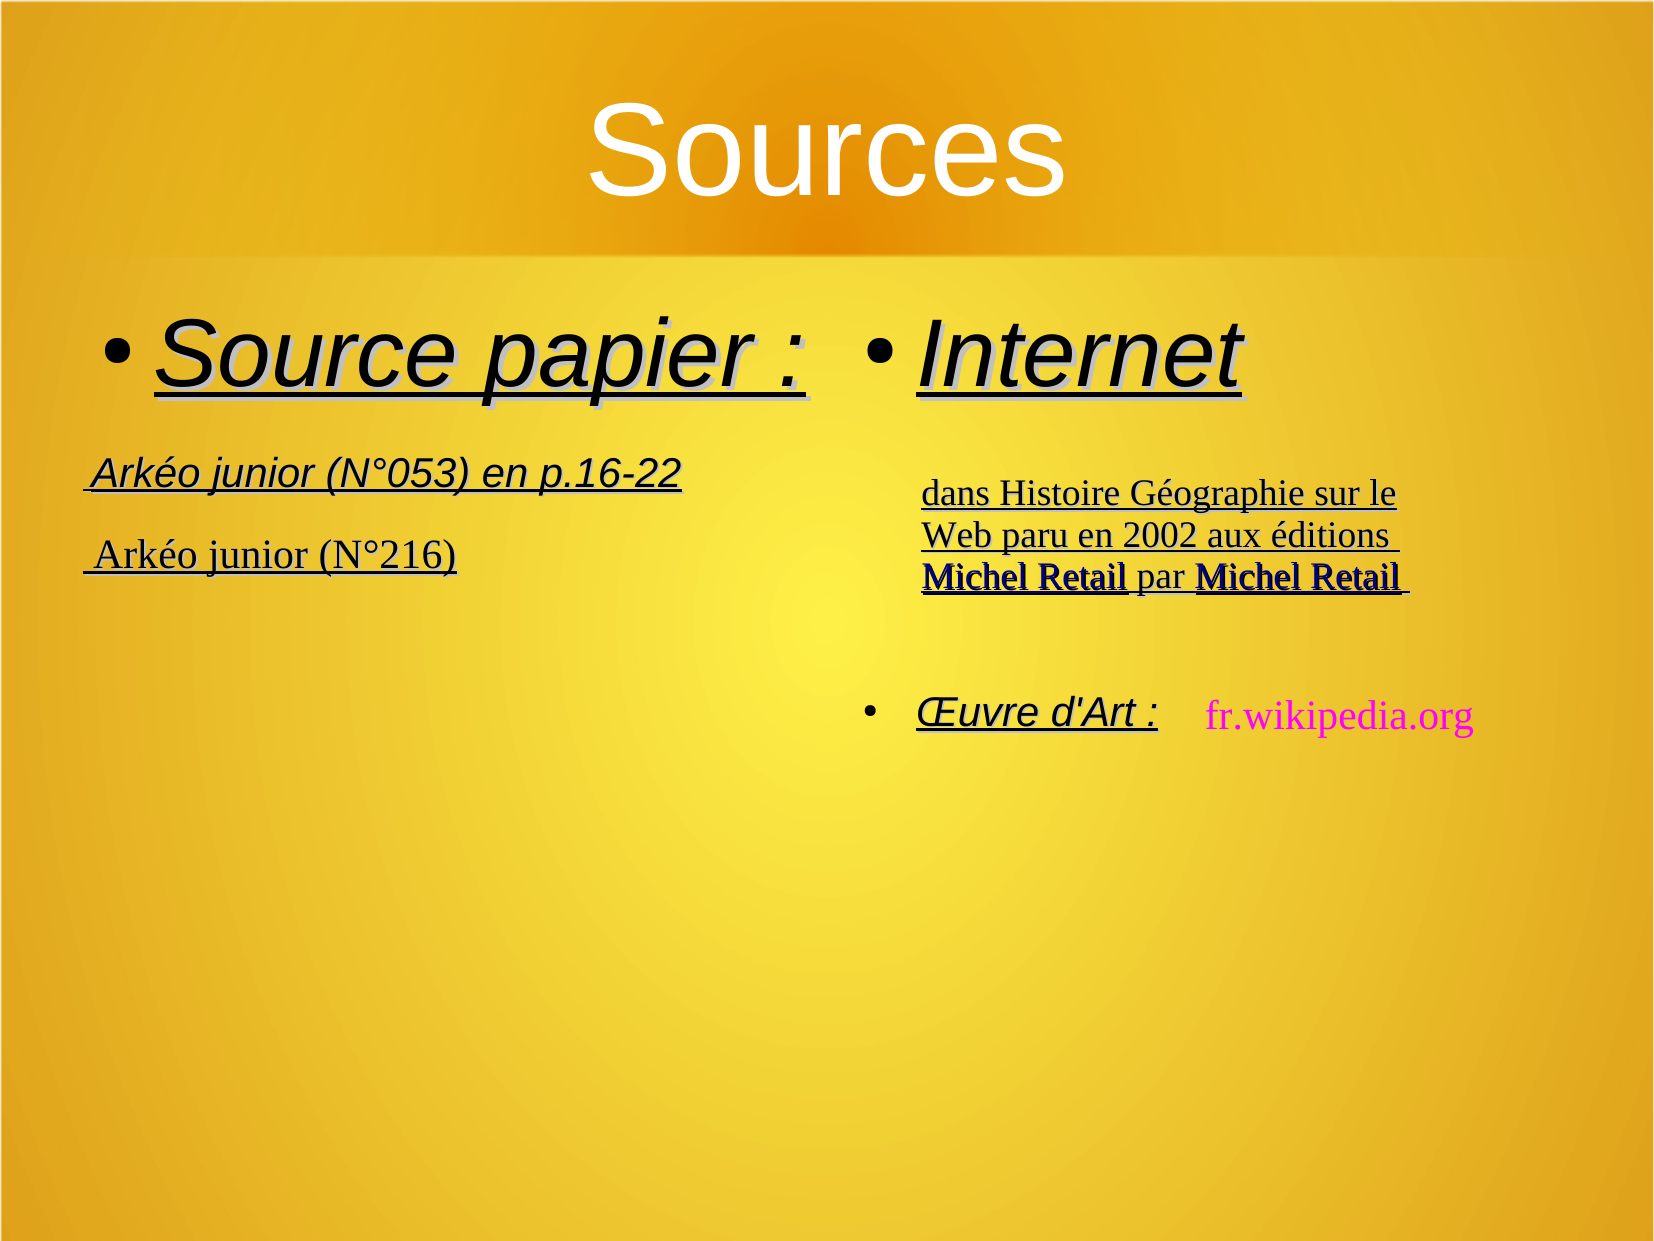

# Sources
Source papier :
 Arkéo junior (N°053) en p.16-22
Internet
Œuvre d'Art :
dans Histoire Géographie sur le Web paru en 2002 aux éditions Michel Retail par Michel Retail
 Arkéo junior (N°216)
fr.wikipedia.org